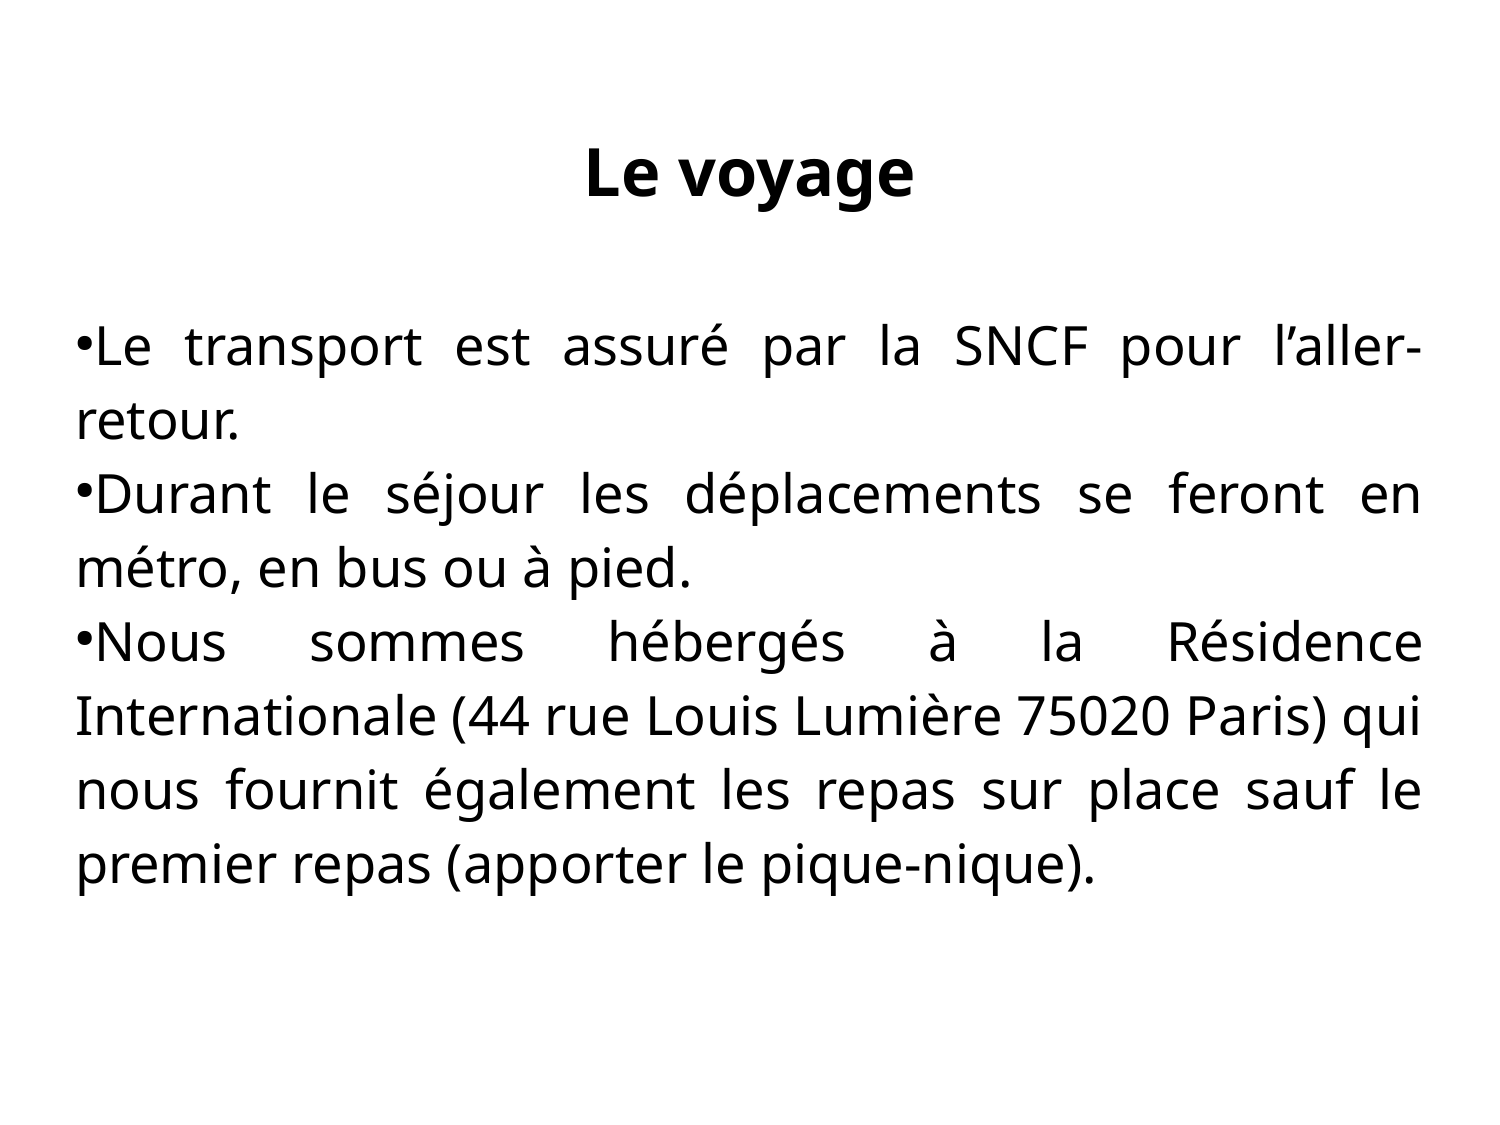

# Le voyage
Le transport est assuré par la SNCF pour l’aller-retour.
Durant le séjour les déplacements se feront en métro, en bus ou à pied.
Nous sommes hébergés à la Résidence Internationale (44 rue Louis Lumière 75020 Paris) qui nous fournit également les repas sur place sauf le premier repas (apporter le pique-nique).